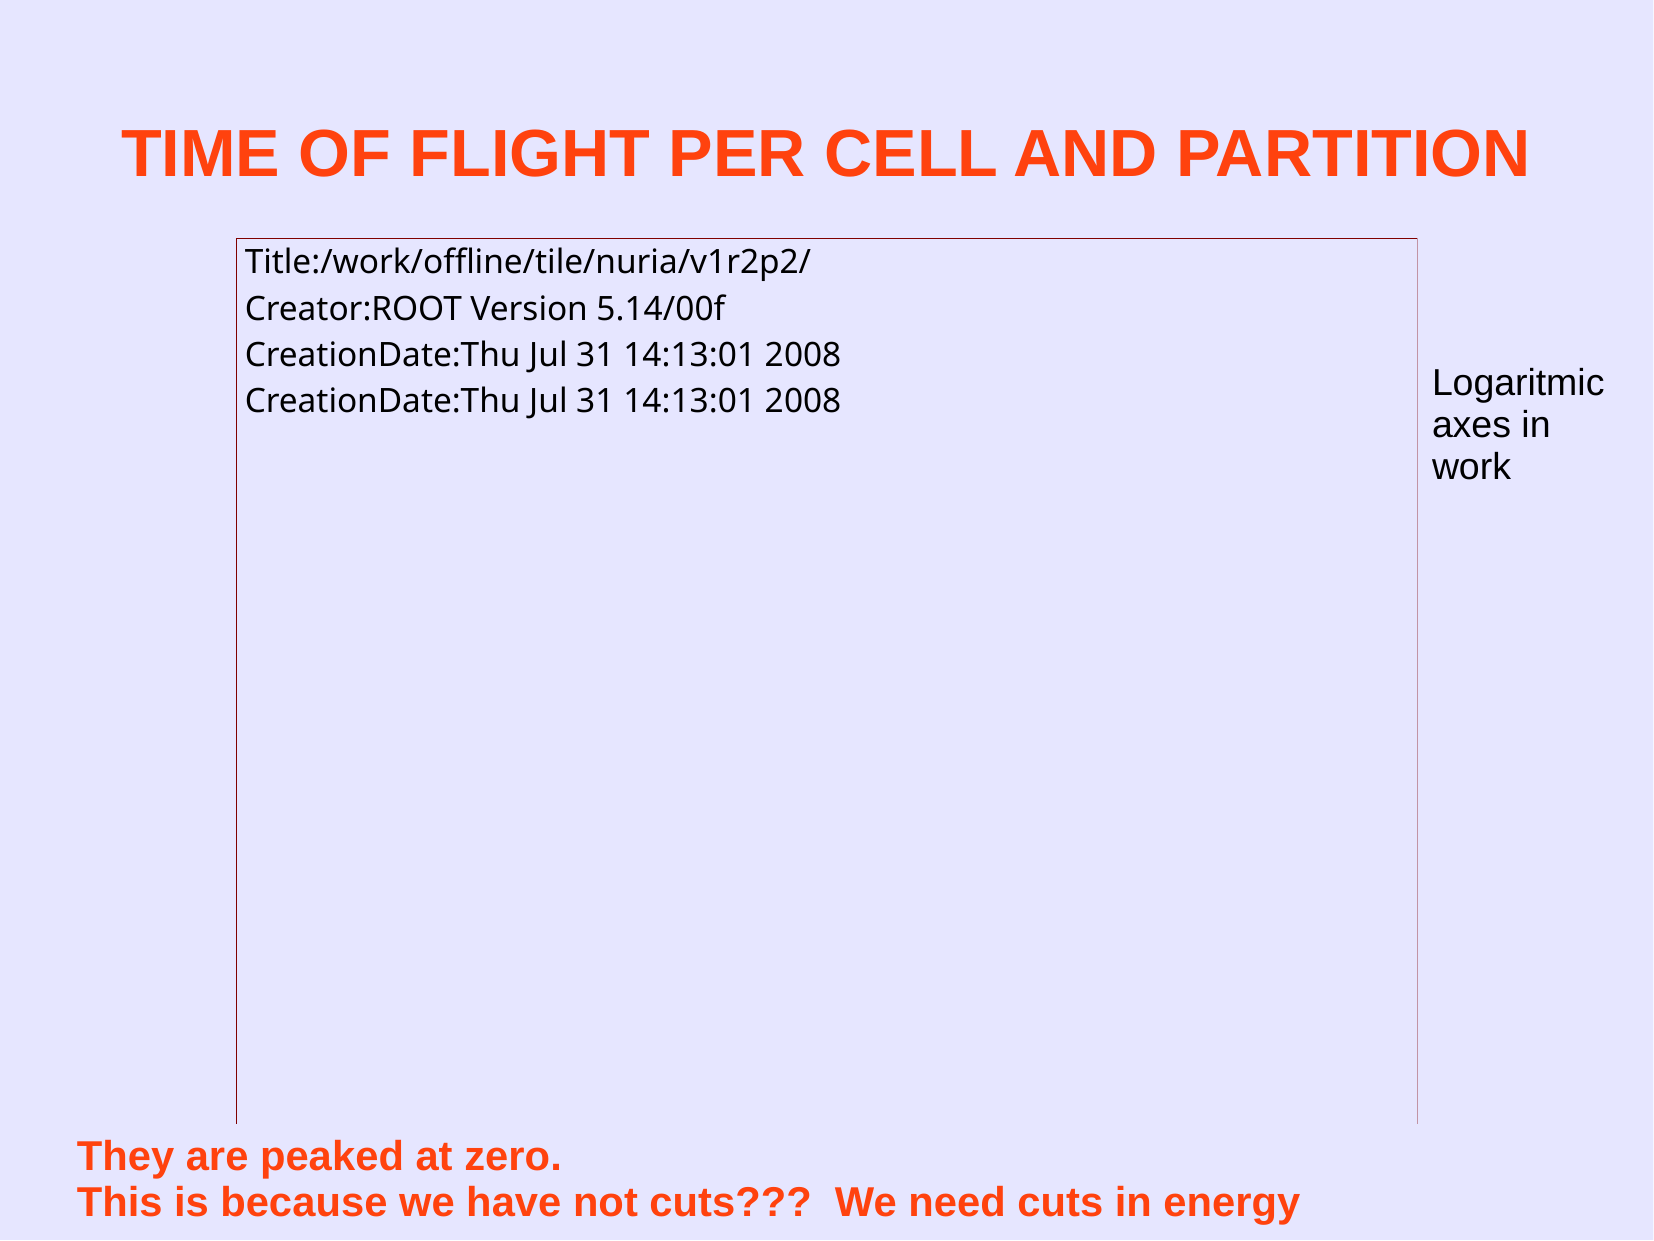

# TIME OF FLIGHT PER CELL AND PARTITION
Logaritmic axes in work
They are peaked at zero.
This is because we have not cuts??? We need cuts in energy